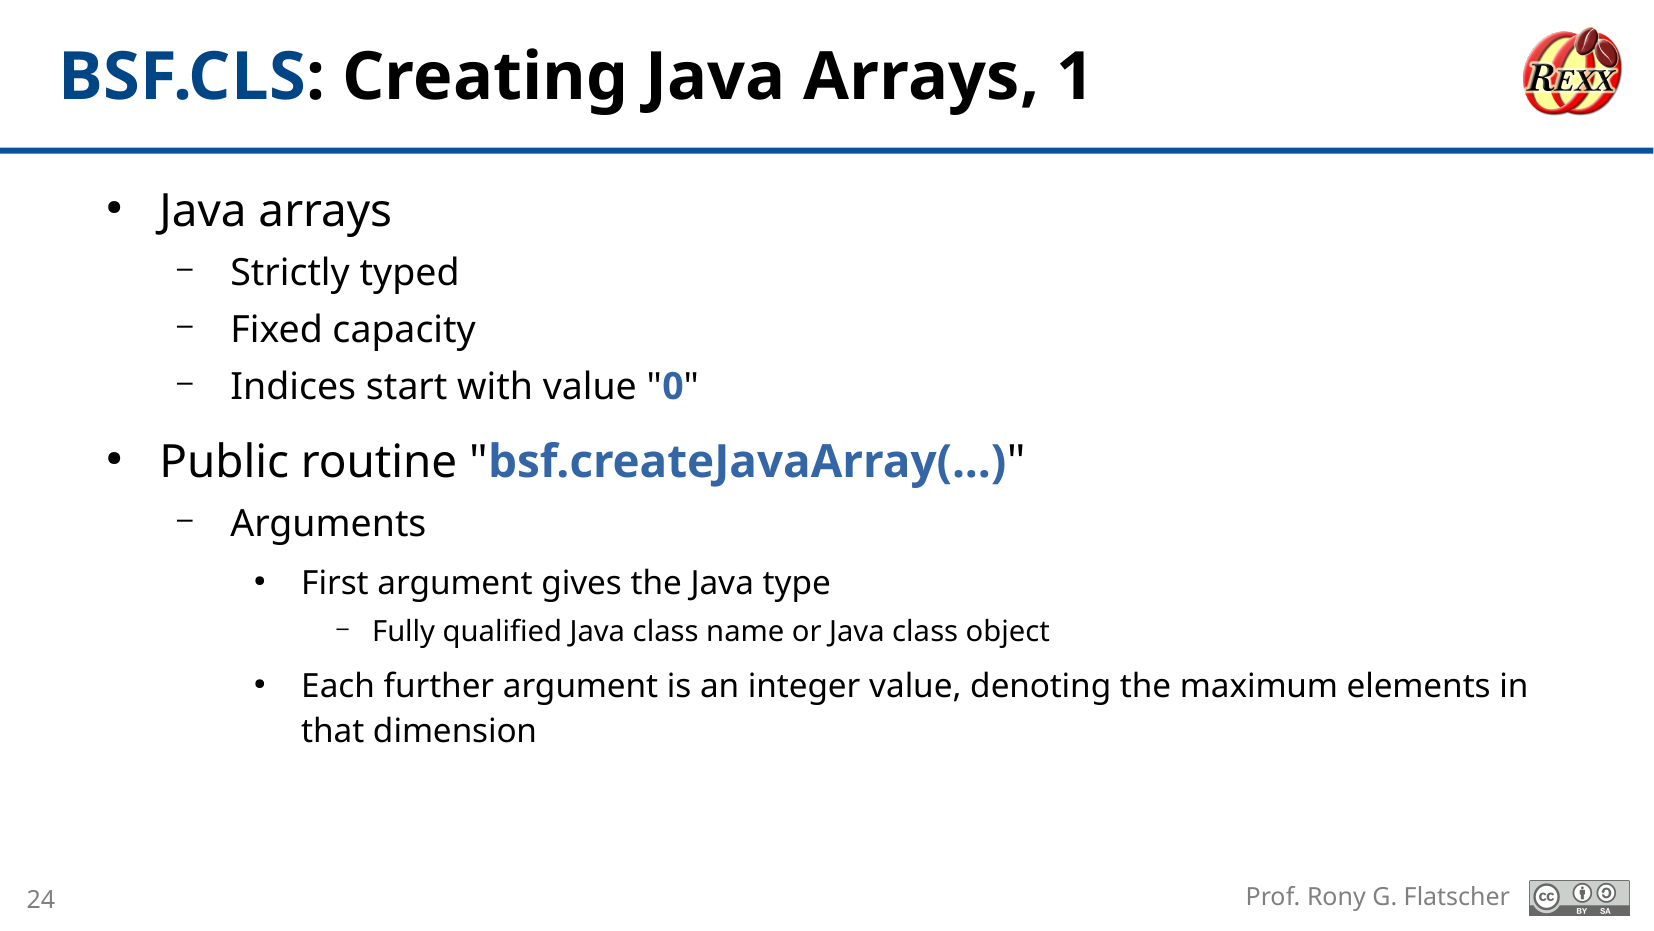

# BSF.CLS: Creating Java Arrays, 1
Java arrays
Strictly typed
Fixed capacity
Indices start with value "0"
Public routine "bsf.createJavaArray(...)"
Arguments
First argument gives the Java type
Fully qualified Java class name or Java class object
Each further argument is an integer value, denoting the maximum elements in that dimension